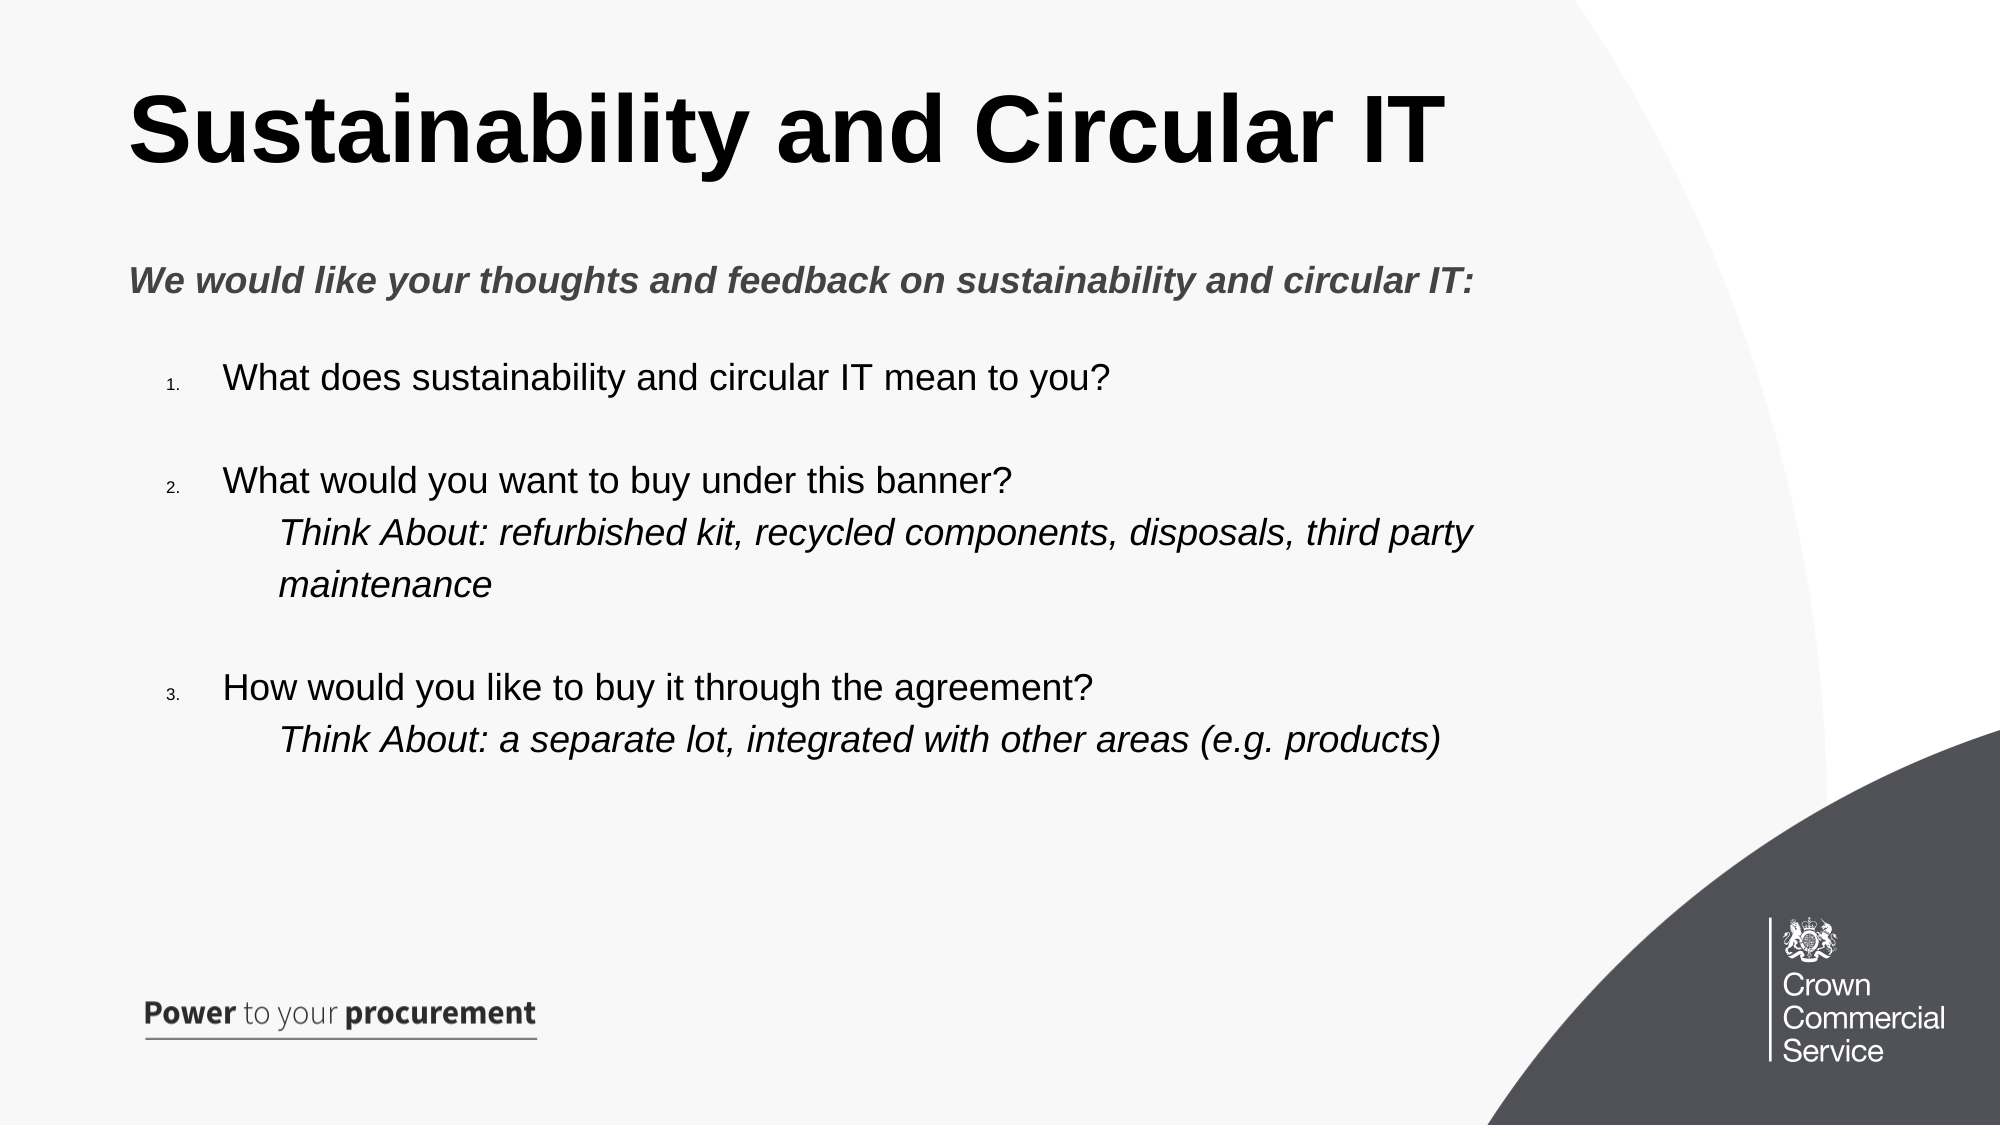

# Sustainability and Circular IT
We would like your thoughts and feedback on sustainability and circular IT:
What does sustainability and circular IT mean to you?
What would you want to buy under this banner?
Think About: refurbished kit, recycled components, disposals, third party maintenance
How would you like to buy it through the agreement?
	Think About: a separate lot, integrated with other areas (e.g. products)